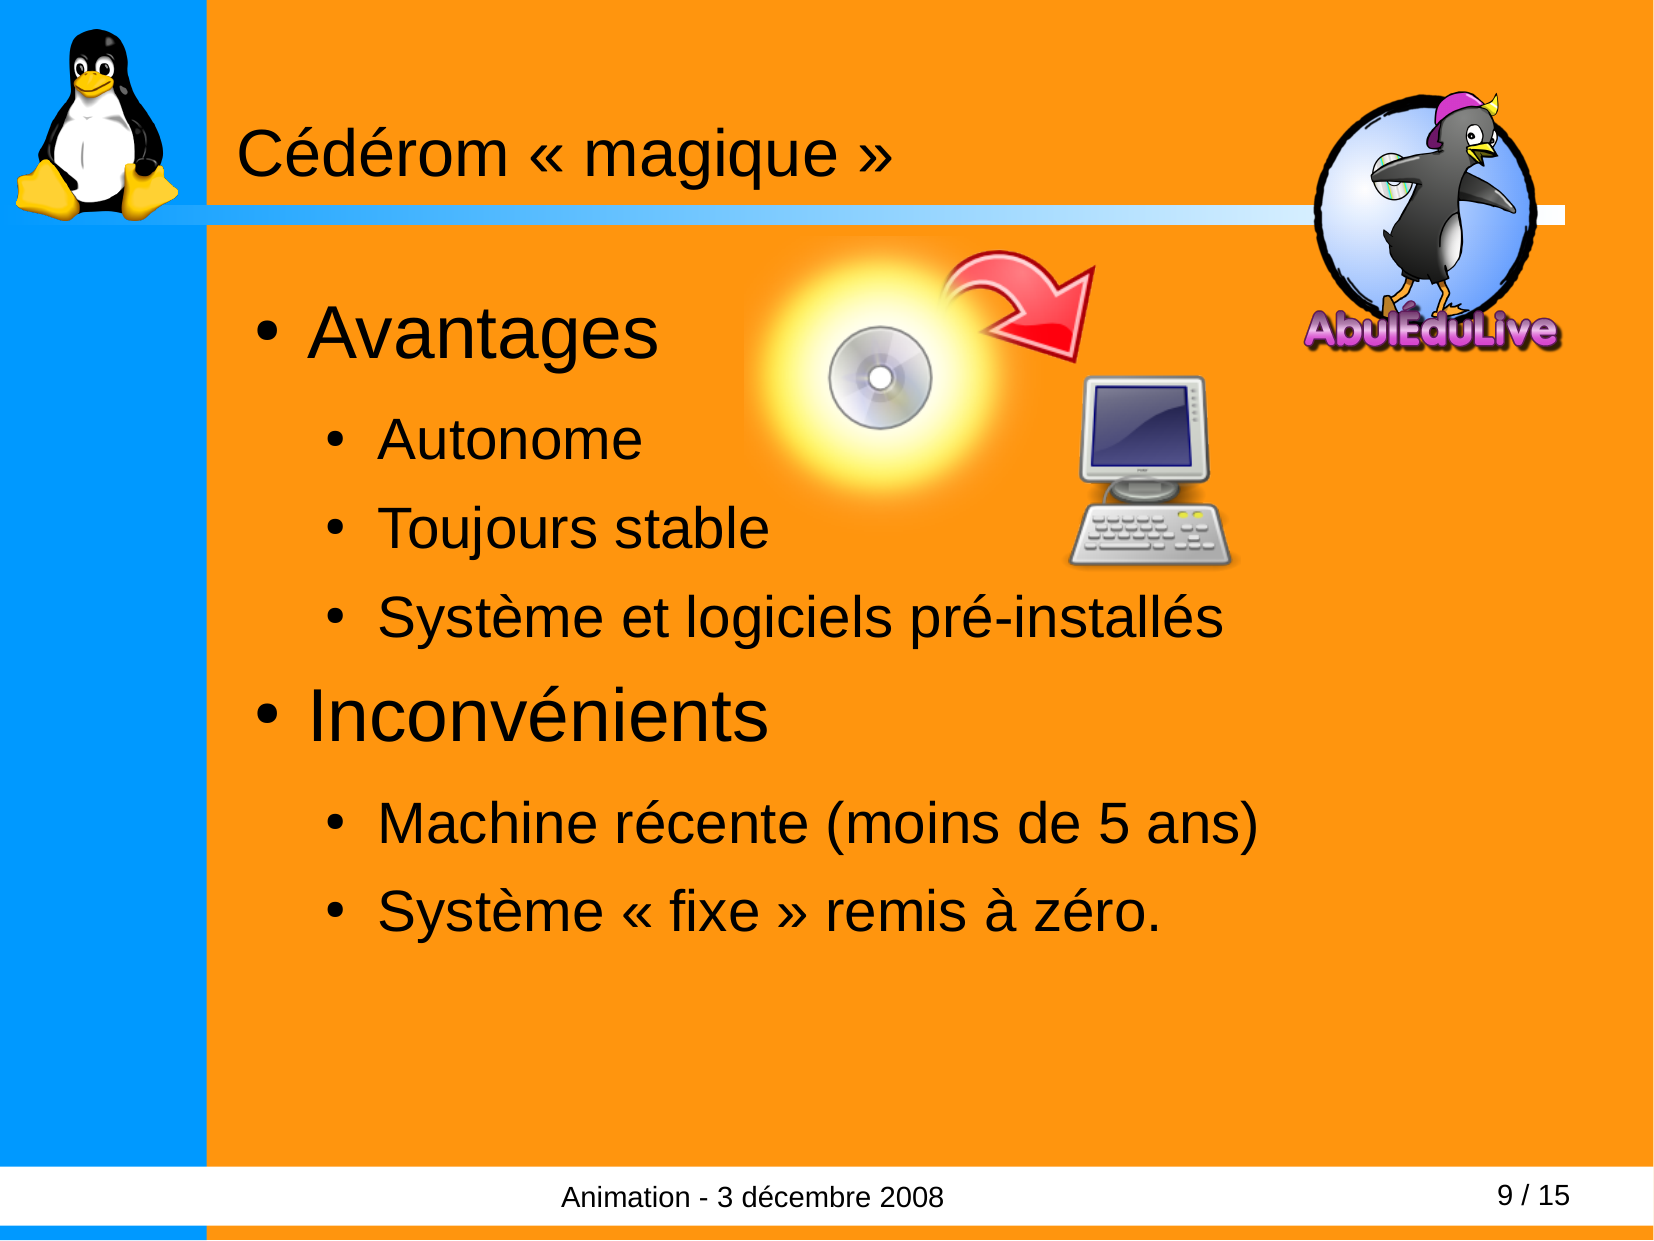

# Cédérom « magique »
Avantages
Autonome
Toujours stable
Système et logiciels pré-installés
Inconvénients
Machine récente (moins de 5 ans)
Système « fixe » remis à zéro.
9
Animation - 3 décembre 2008